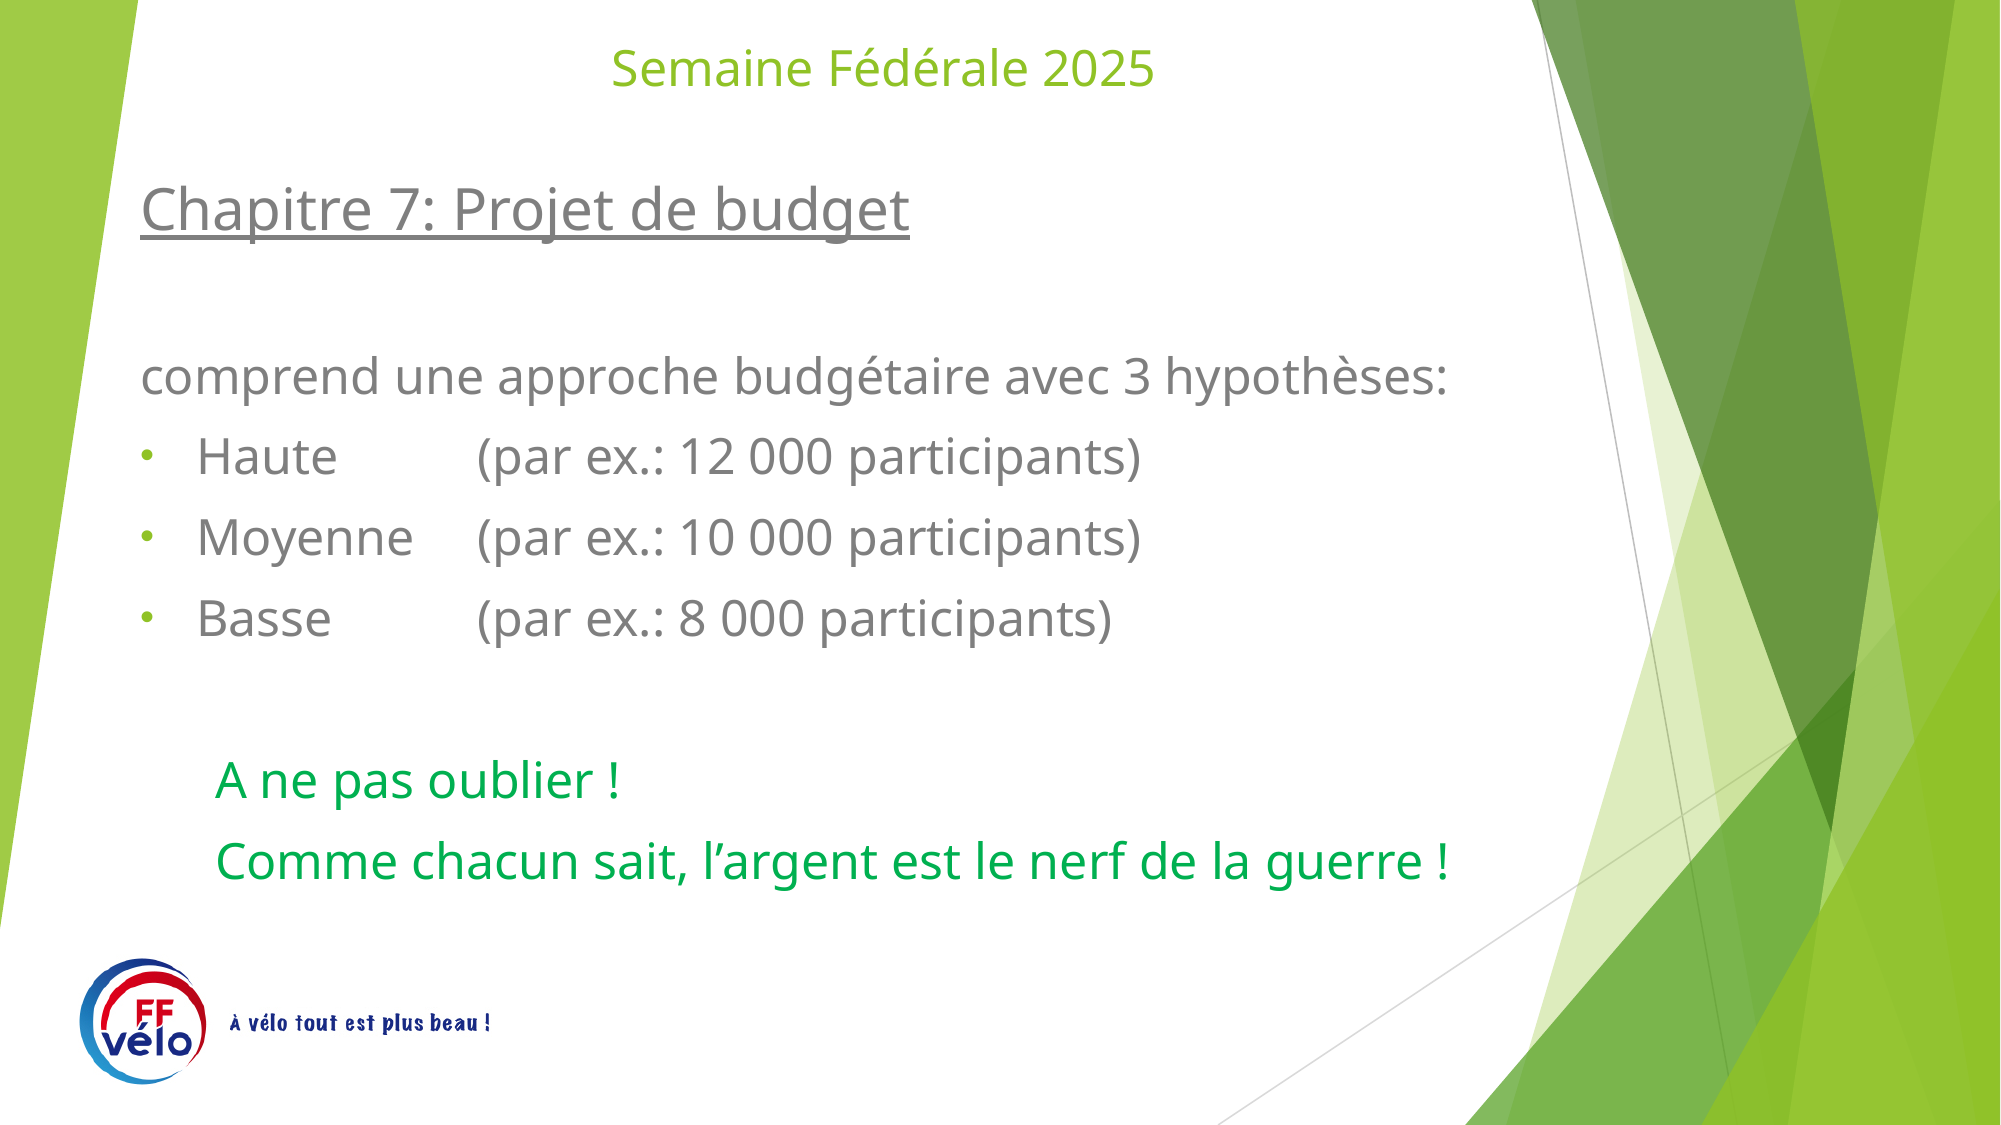

# Semaine Fédérale 2025
Chapitre 7: Projet de budget
comprend une approche budgétaire avec 3 hypothèses:
Haute 		(par ex.: 12 000 participants)
Moyenne 	(par ex.: 10 000 participants)
Basse		(par ex.: 8 000 participants)
	A ne pas oublier !
	Comme chacun sait, l’argent est le nerf de la guerre !